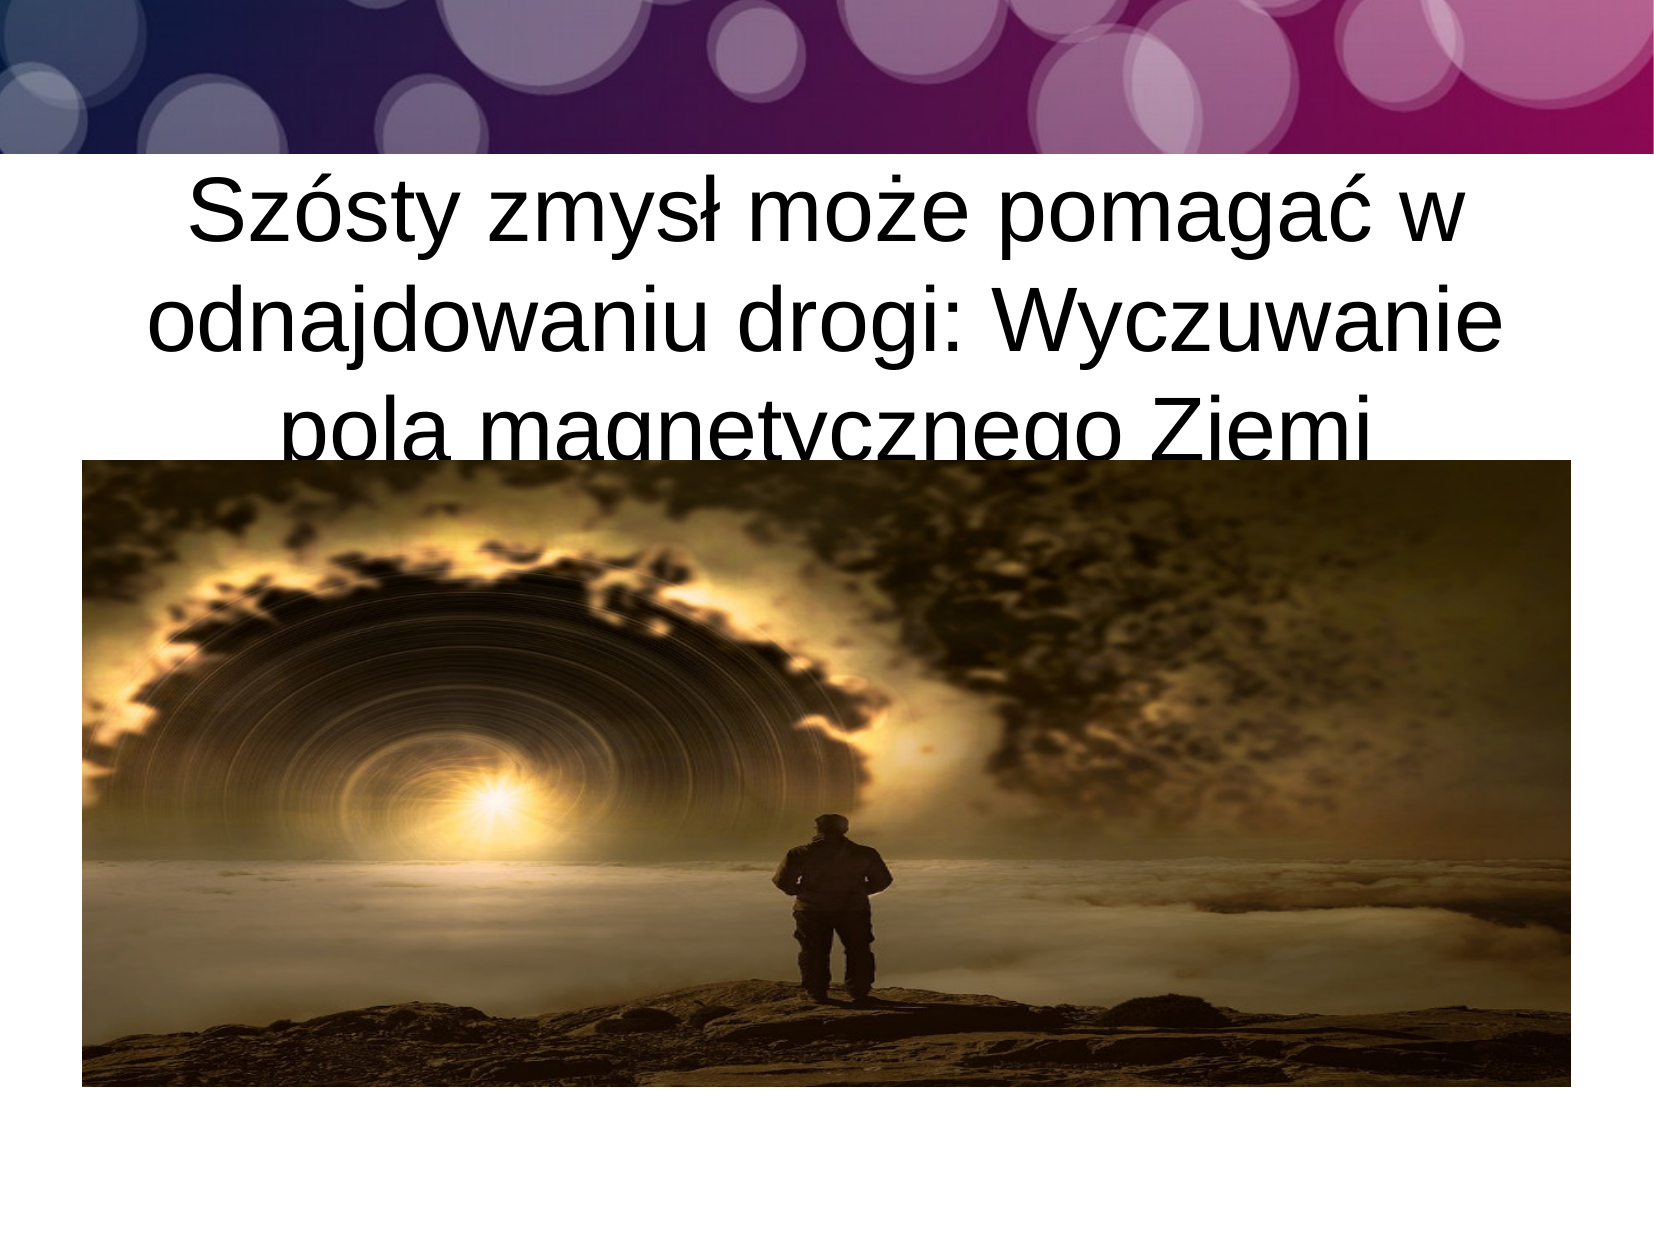

# Szósty zmysł może pomagać w odnajdowaniu drogi: Wyczuwanie pola magnetycznego Ziemi